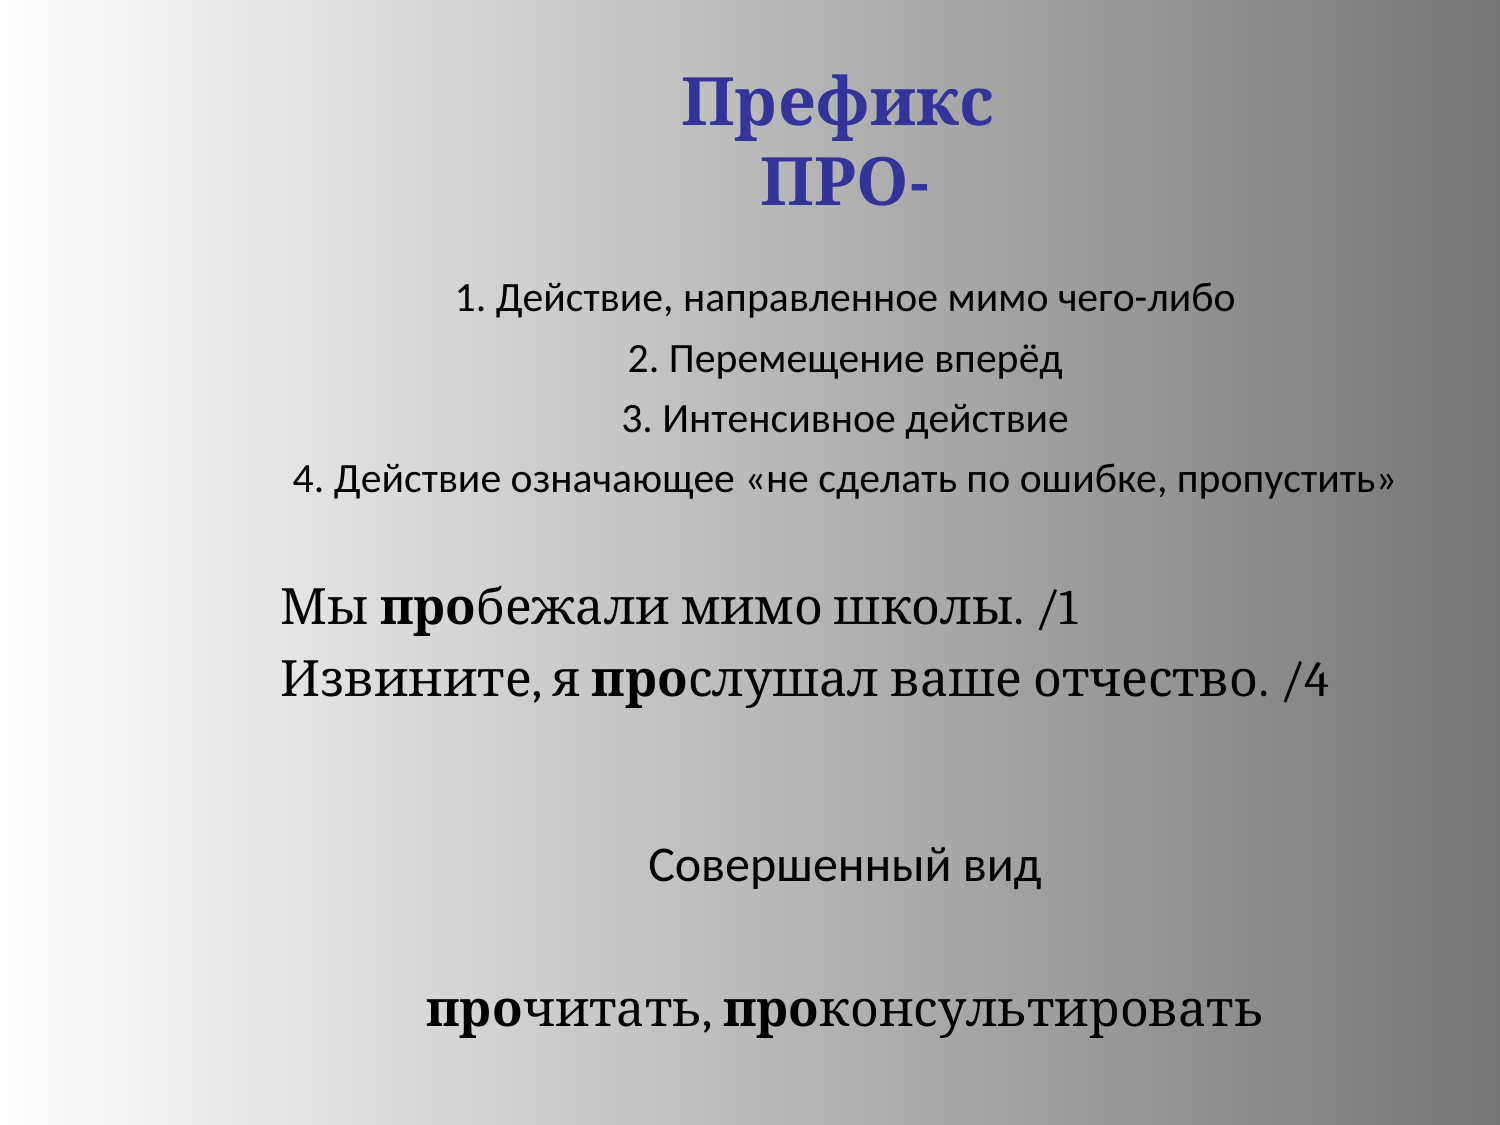

# Префикс ПРО-
1. Действие, направленное мимо чего-либо
2. Перемещение вперёд
3. Интенсивное действие
4. Действие означающее «не сделать по ошибке, пропустить»
Мы пробежали мимо школы. /1
Извините, я прослушал ваше отчество. /4
Совершенный вид
прочитать, проконсультировать